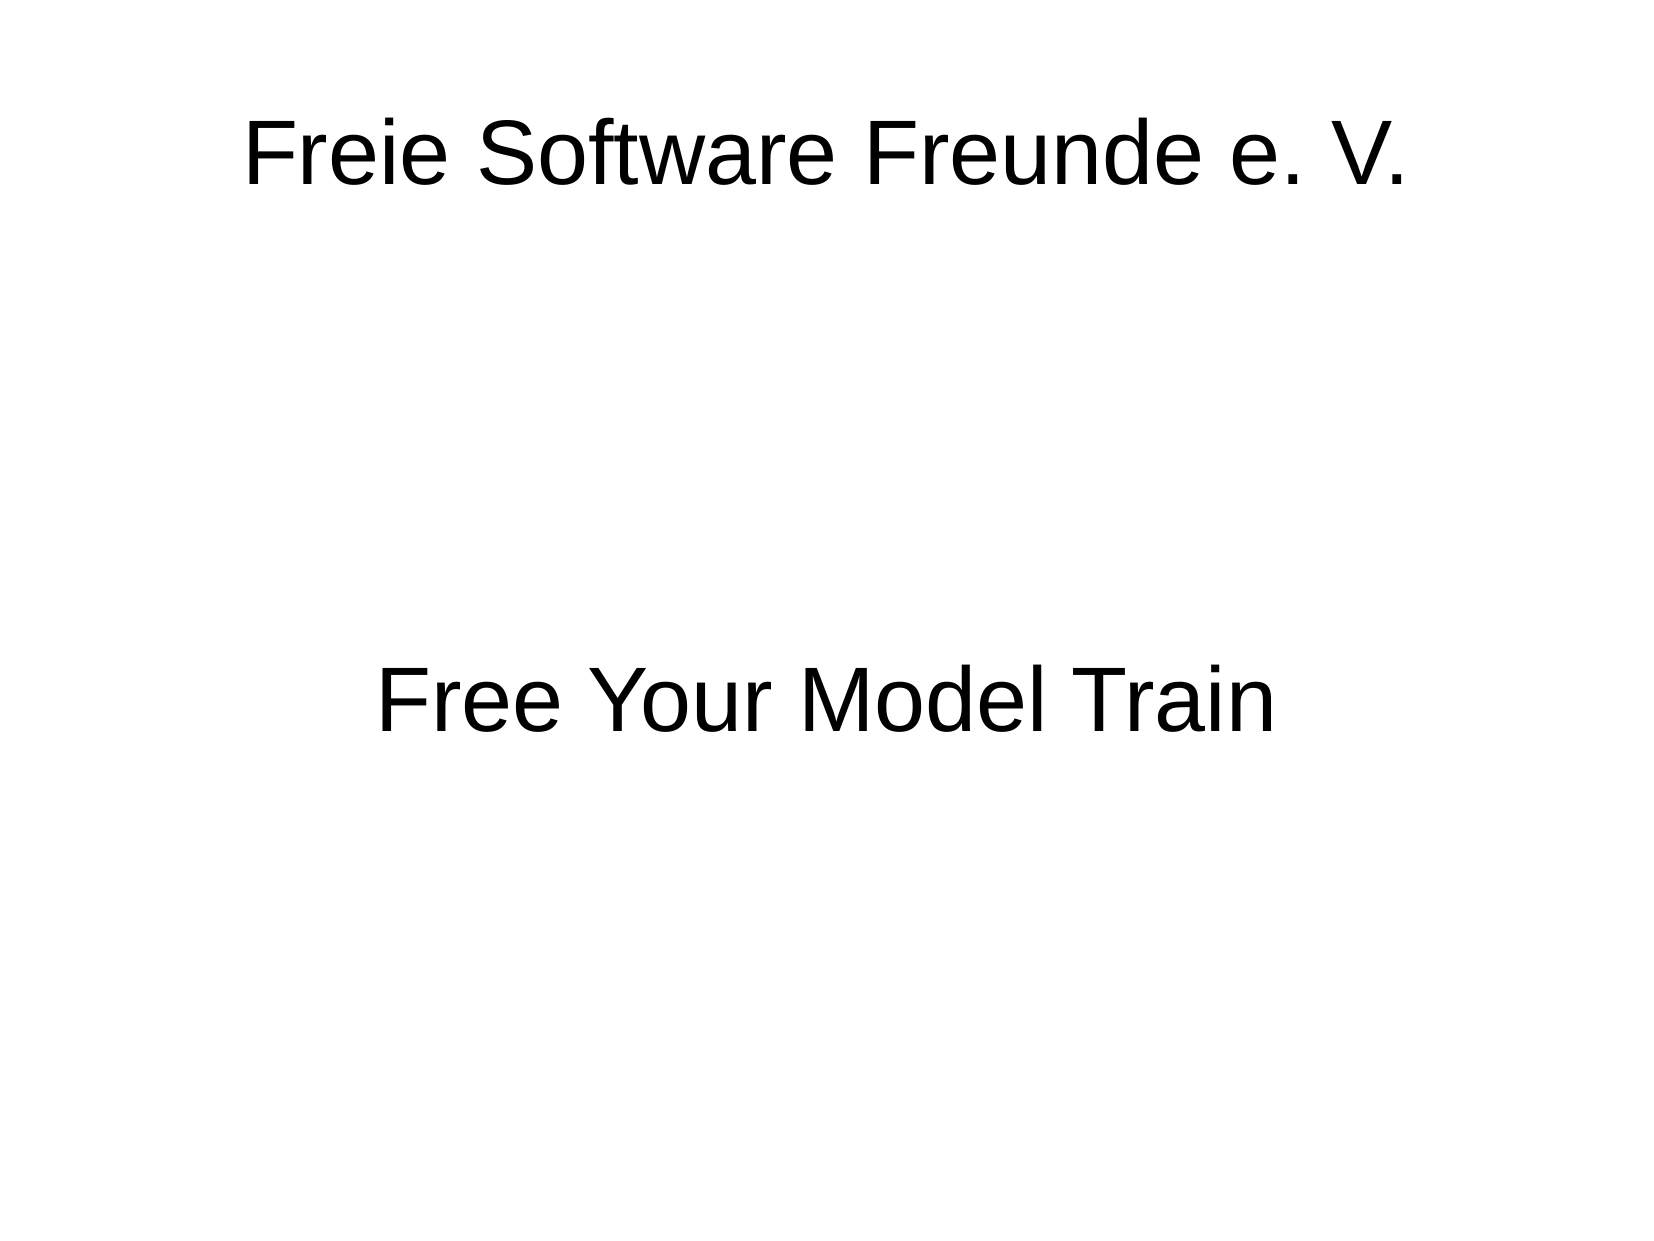

# Freie Software Freunde e. V.
Free Your Model Train